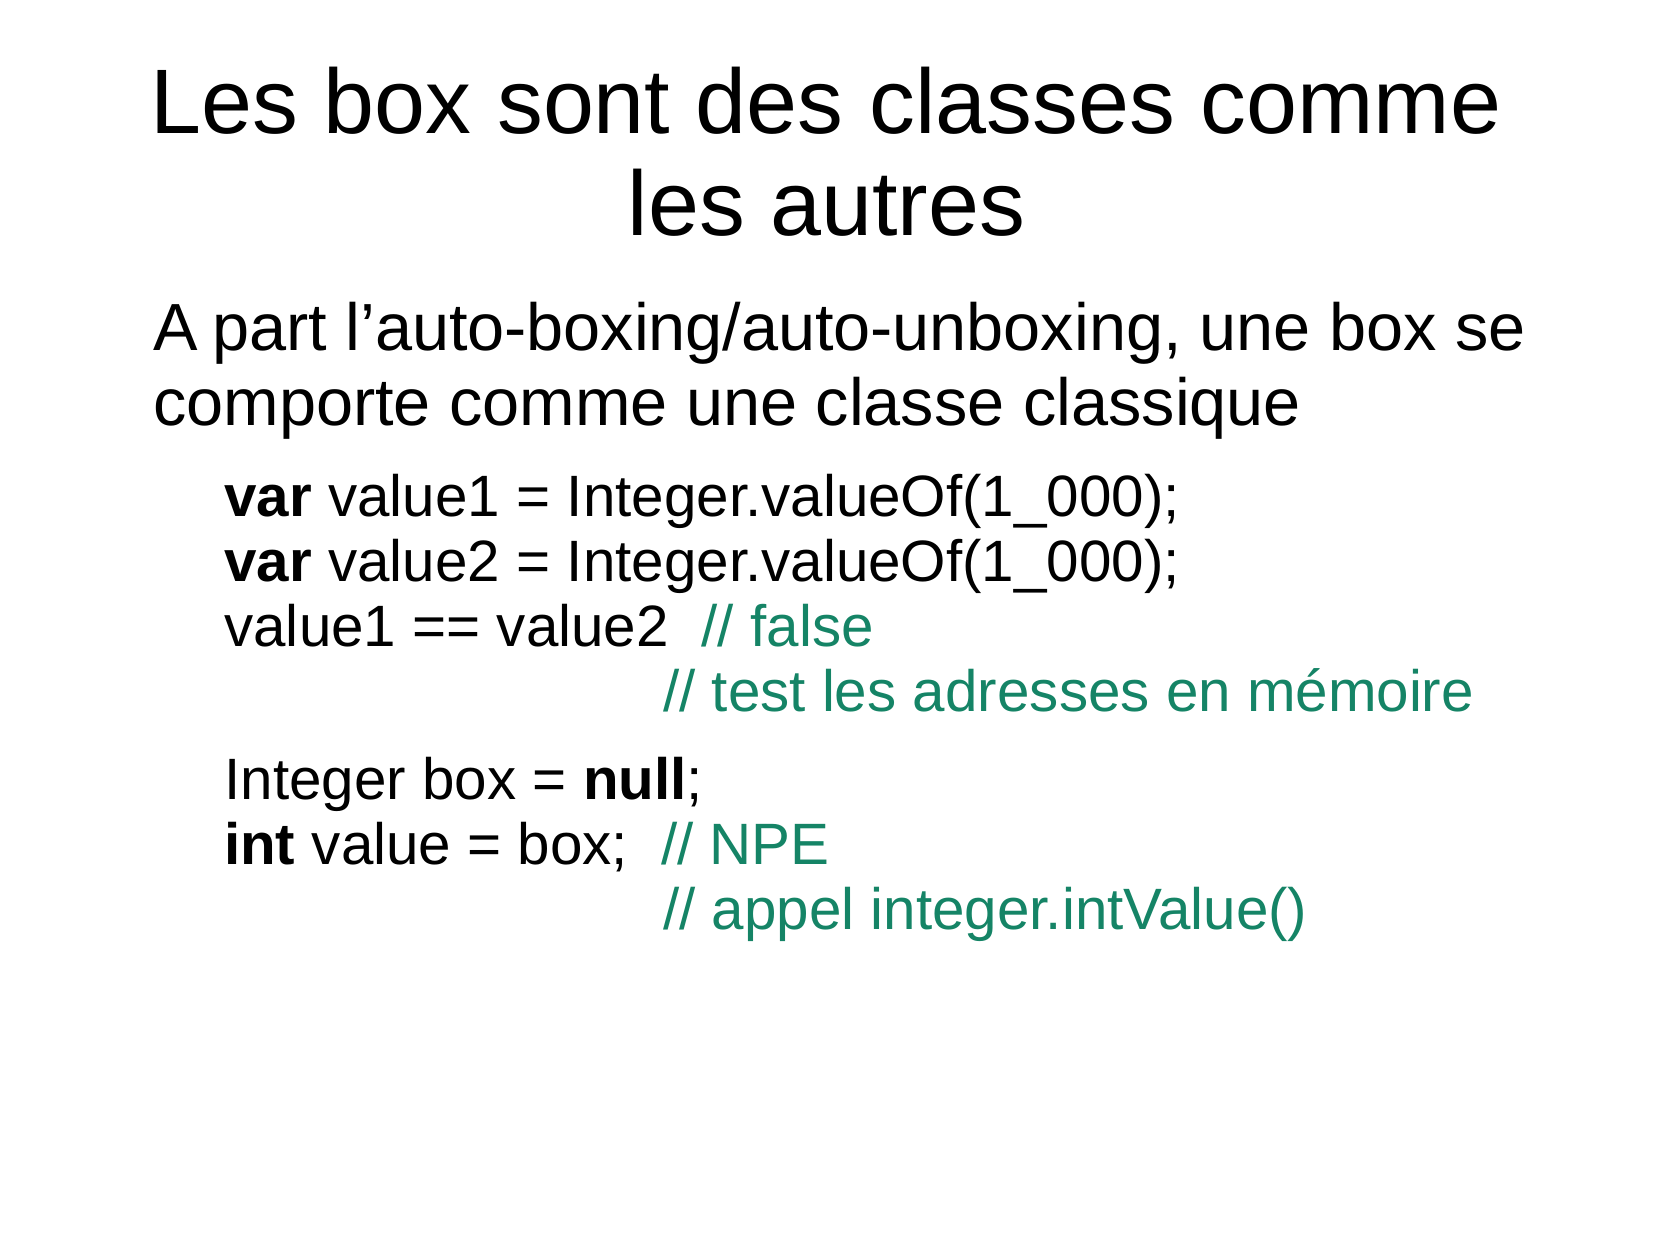

# Les box sont des classes comme les autres
A part l’auto-boxing/auto-unboxing, une box se comporte comme une classe classique
var value1 = Integer.valueOf(1_000);
var value2 = Integer.valueOf(1_000);
value1 == value2 // false
 // test les adresses en mémoire
Integer box = null;
int value = box; // NPE
 // appel integer.intValue()